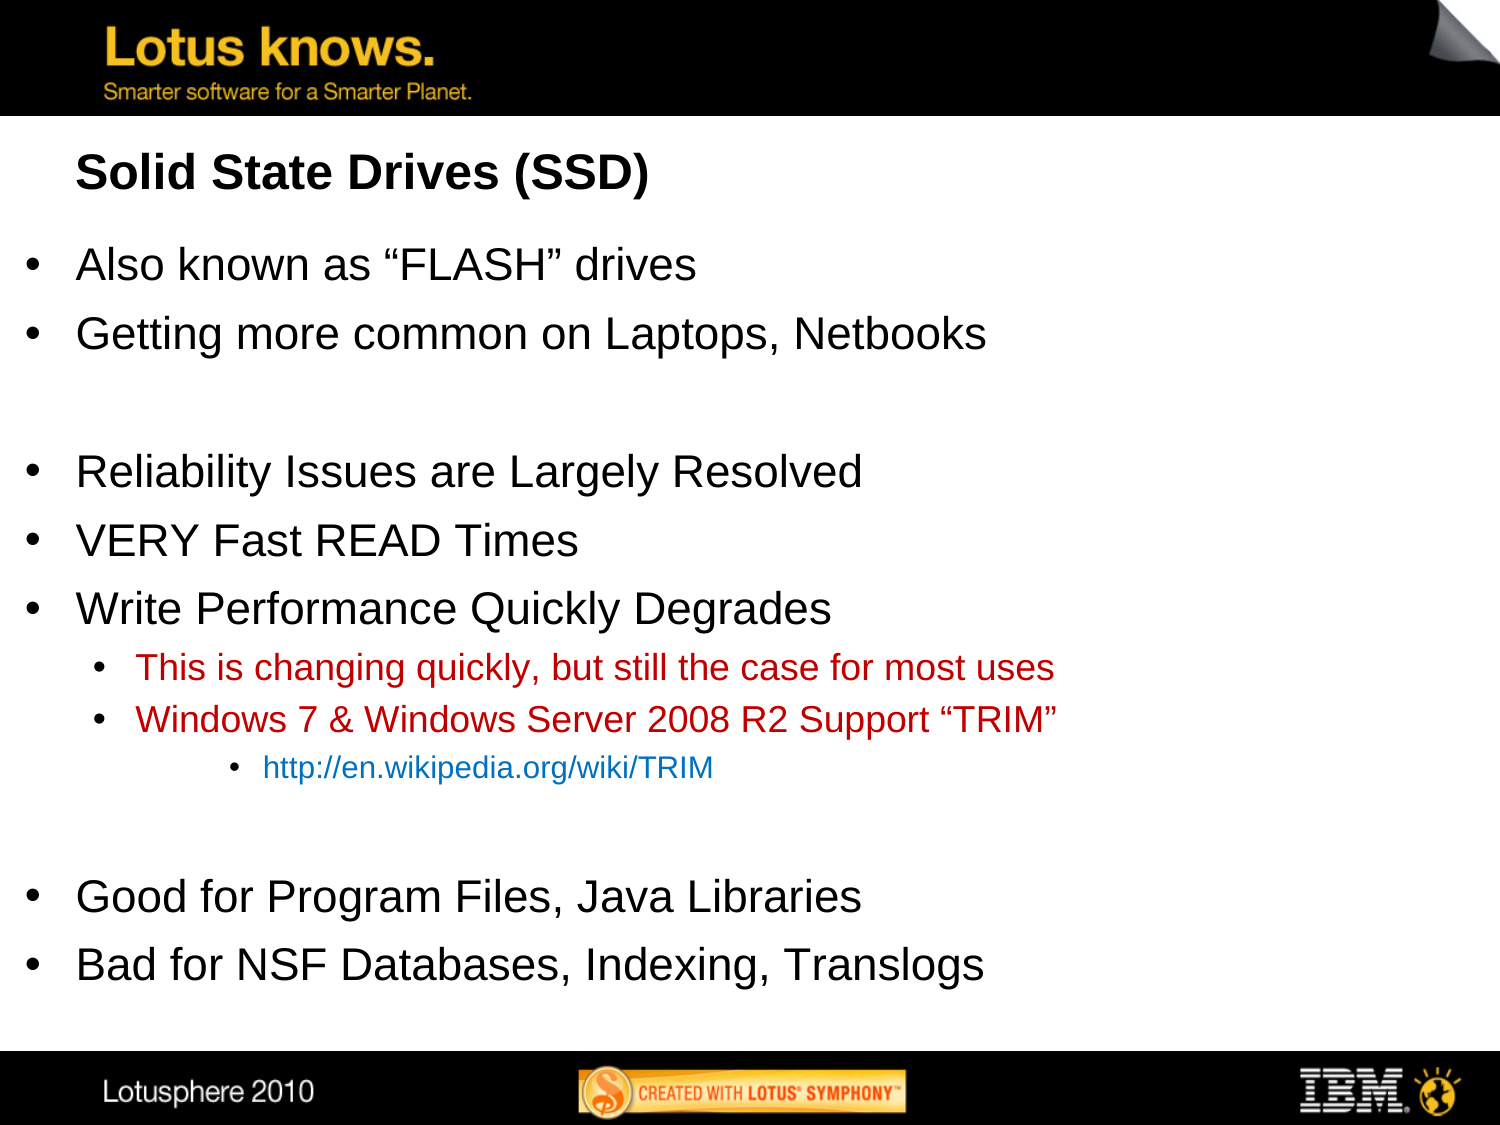

# Solid State Drives (SSD)
Also known as “FLASH” drives
Getting more common on Laptops, Netbooks
Reliability Issues are Largely Resolved
VERY Fast READ Times
Write Performance Quickly Degrades
This is changing quickly, but still the case for most uses
Windows 7 & Windows Server 2008 R2 Support “TRIM”
http://en.wikipedia.org/wiki/TRIM
Good for Program Files, Java Libraries
Bad for NSF Databases, Indexing, Translogs